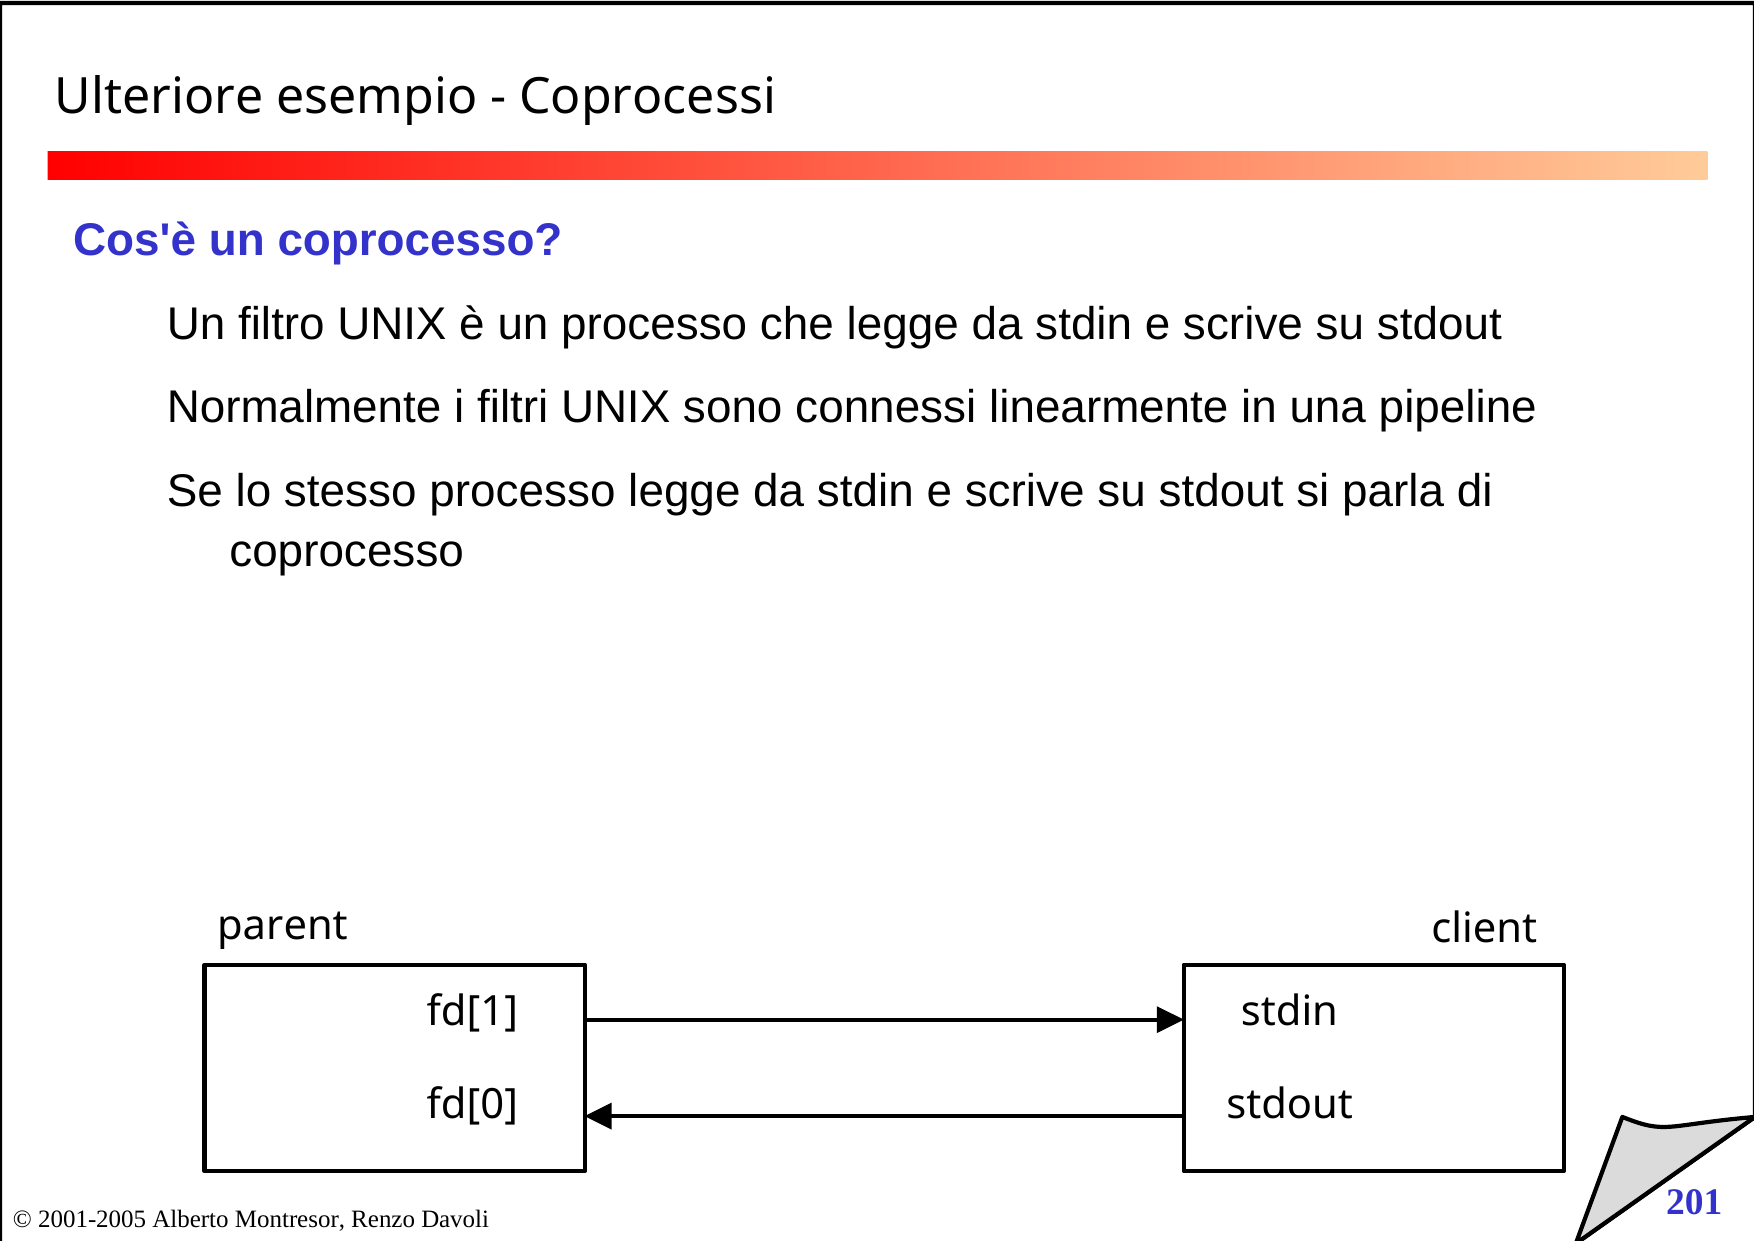

# Ulteriore esempio - Coprocessi
Cos'è un coprocesso?
Un filtro UNIX è un processo che legge da stdin e scrive su stdout
Normalmente i filtri UNIX sono connessi linearmente in una pipeline
Se lo stesso processo legge da stdin e scrive su stdout si parla di coprocesso
parent
client
fd[1]
stdin
fd[0]
stdout